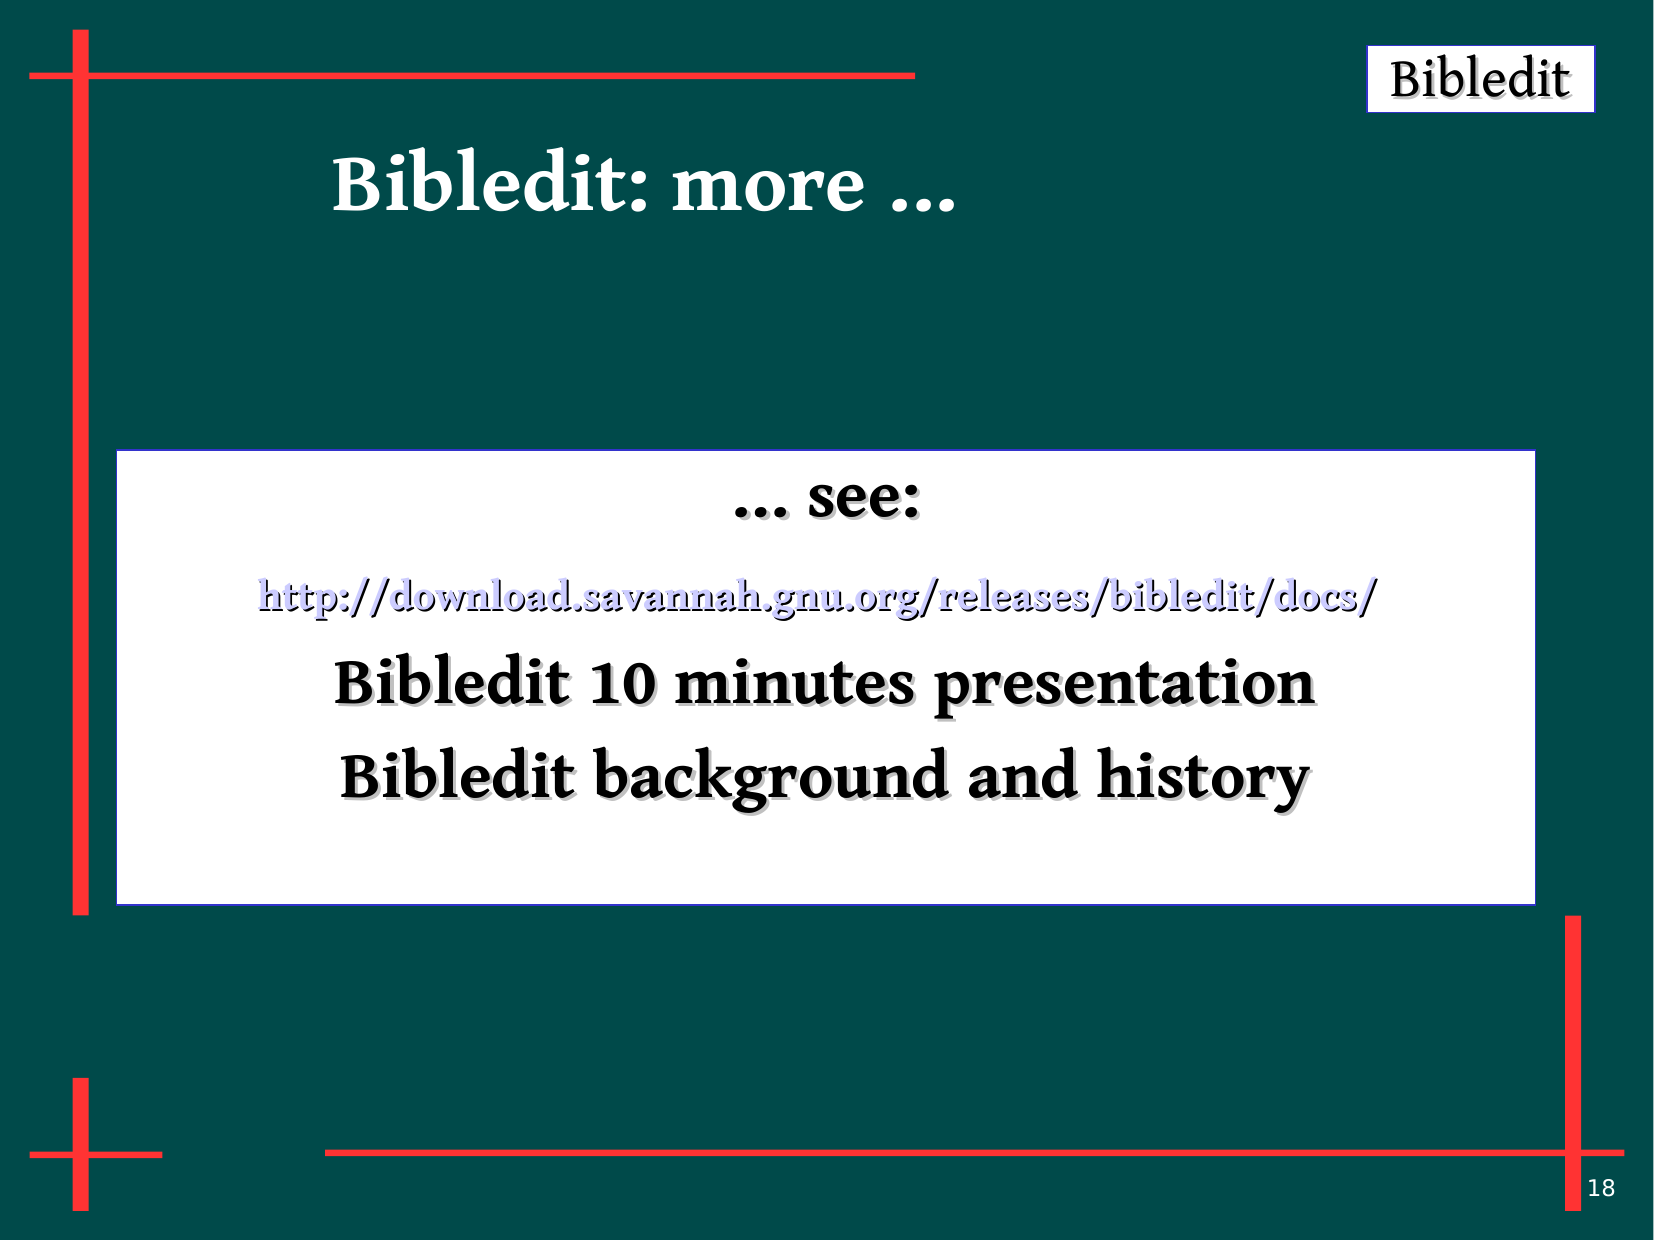

Bibledit
# Bibledit: more ...
… see:
http://download.savannah.gnu.org/releases/bibledit/docs/
Bibledit 10 minutes presentation
Bibledit background and history